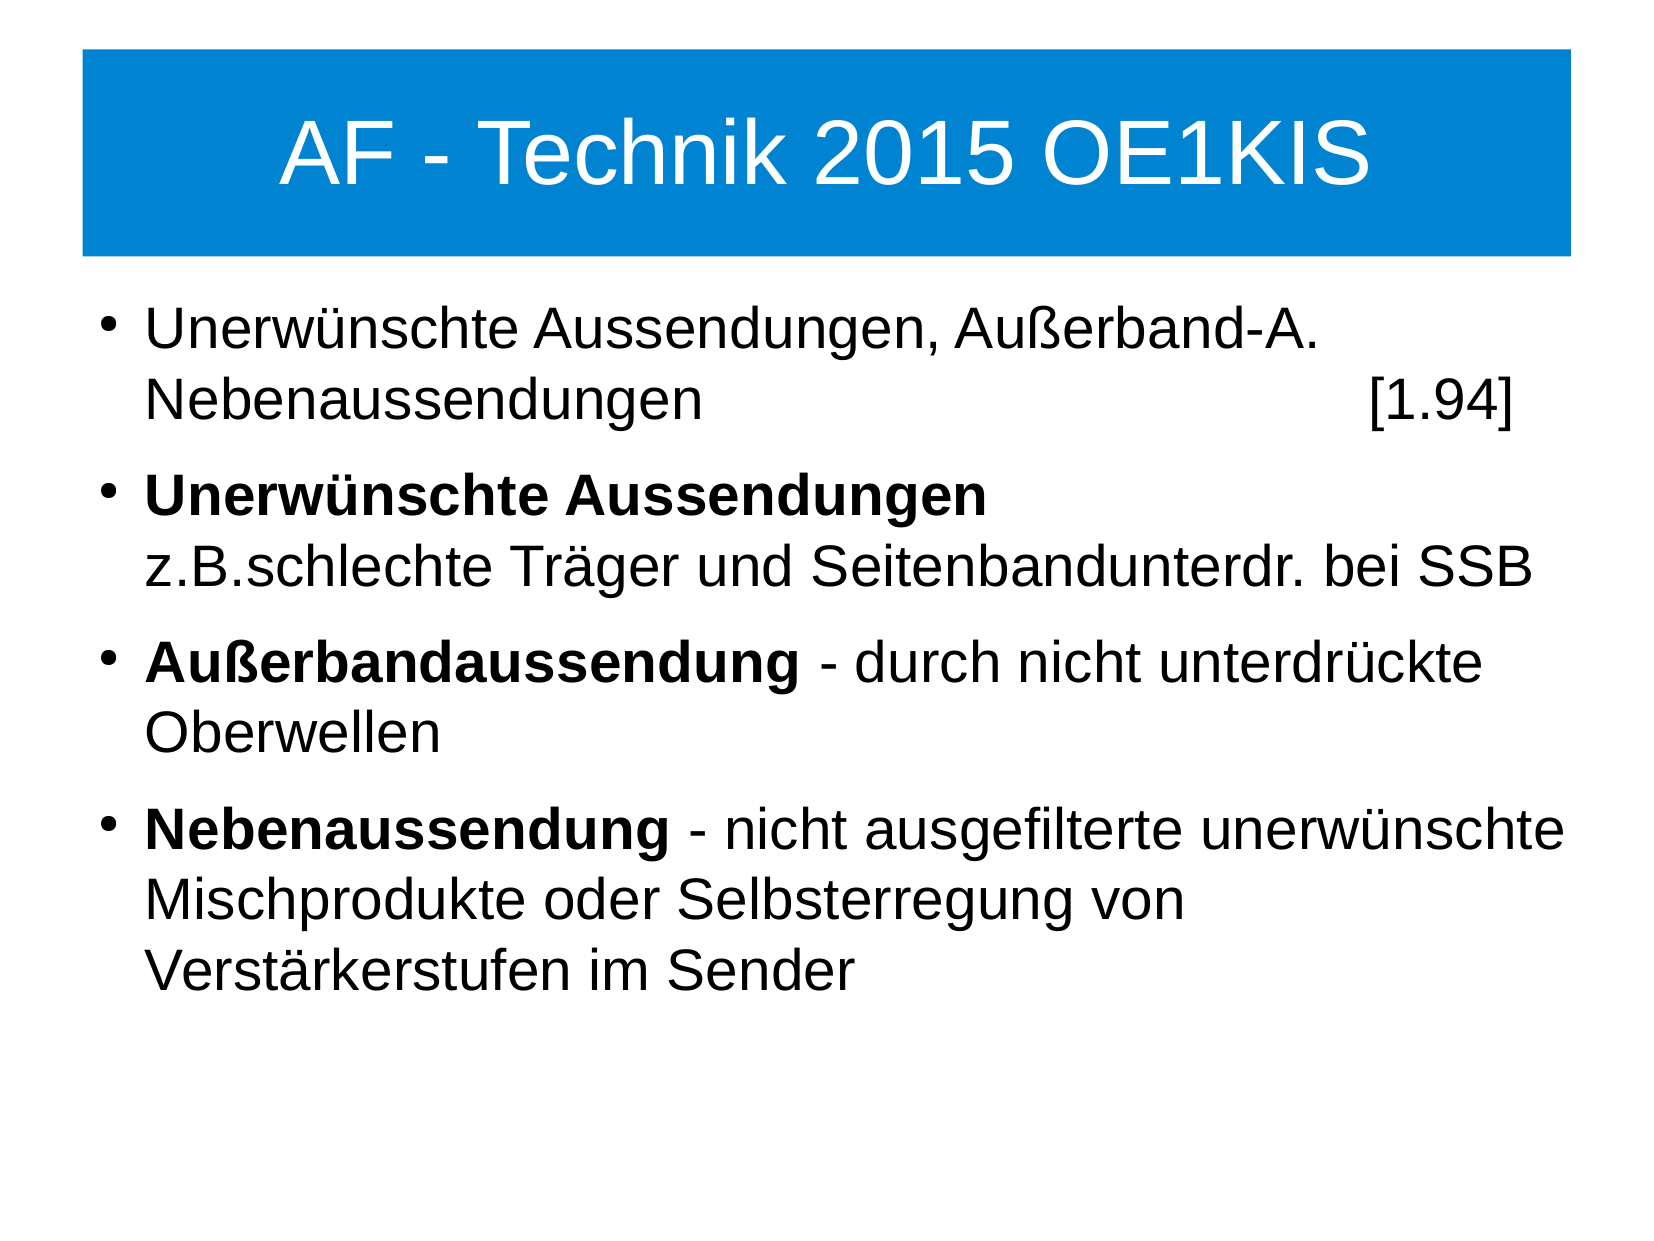

# AF - Technik 2015 OE1KIS
Unerwünschte Aussendungen, Außerband-A. Nebenaussendungen [1.94]
Unerwünschte Aussendungen
z.B.schlechte Träger und Seitenbandunterdr. bei SSB
Außerbandaussendung - durch nicht unterdrückte Oberwellen
Nebenaussendung - nicht ausgefilterte unerwünschte Mischprodukte oder Selbsterregung von Verstärkerstufen im Sender